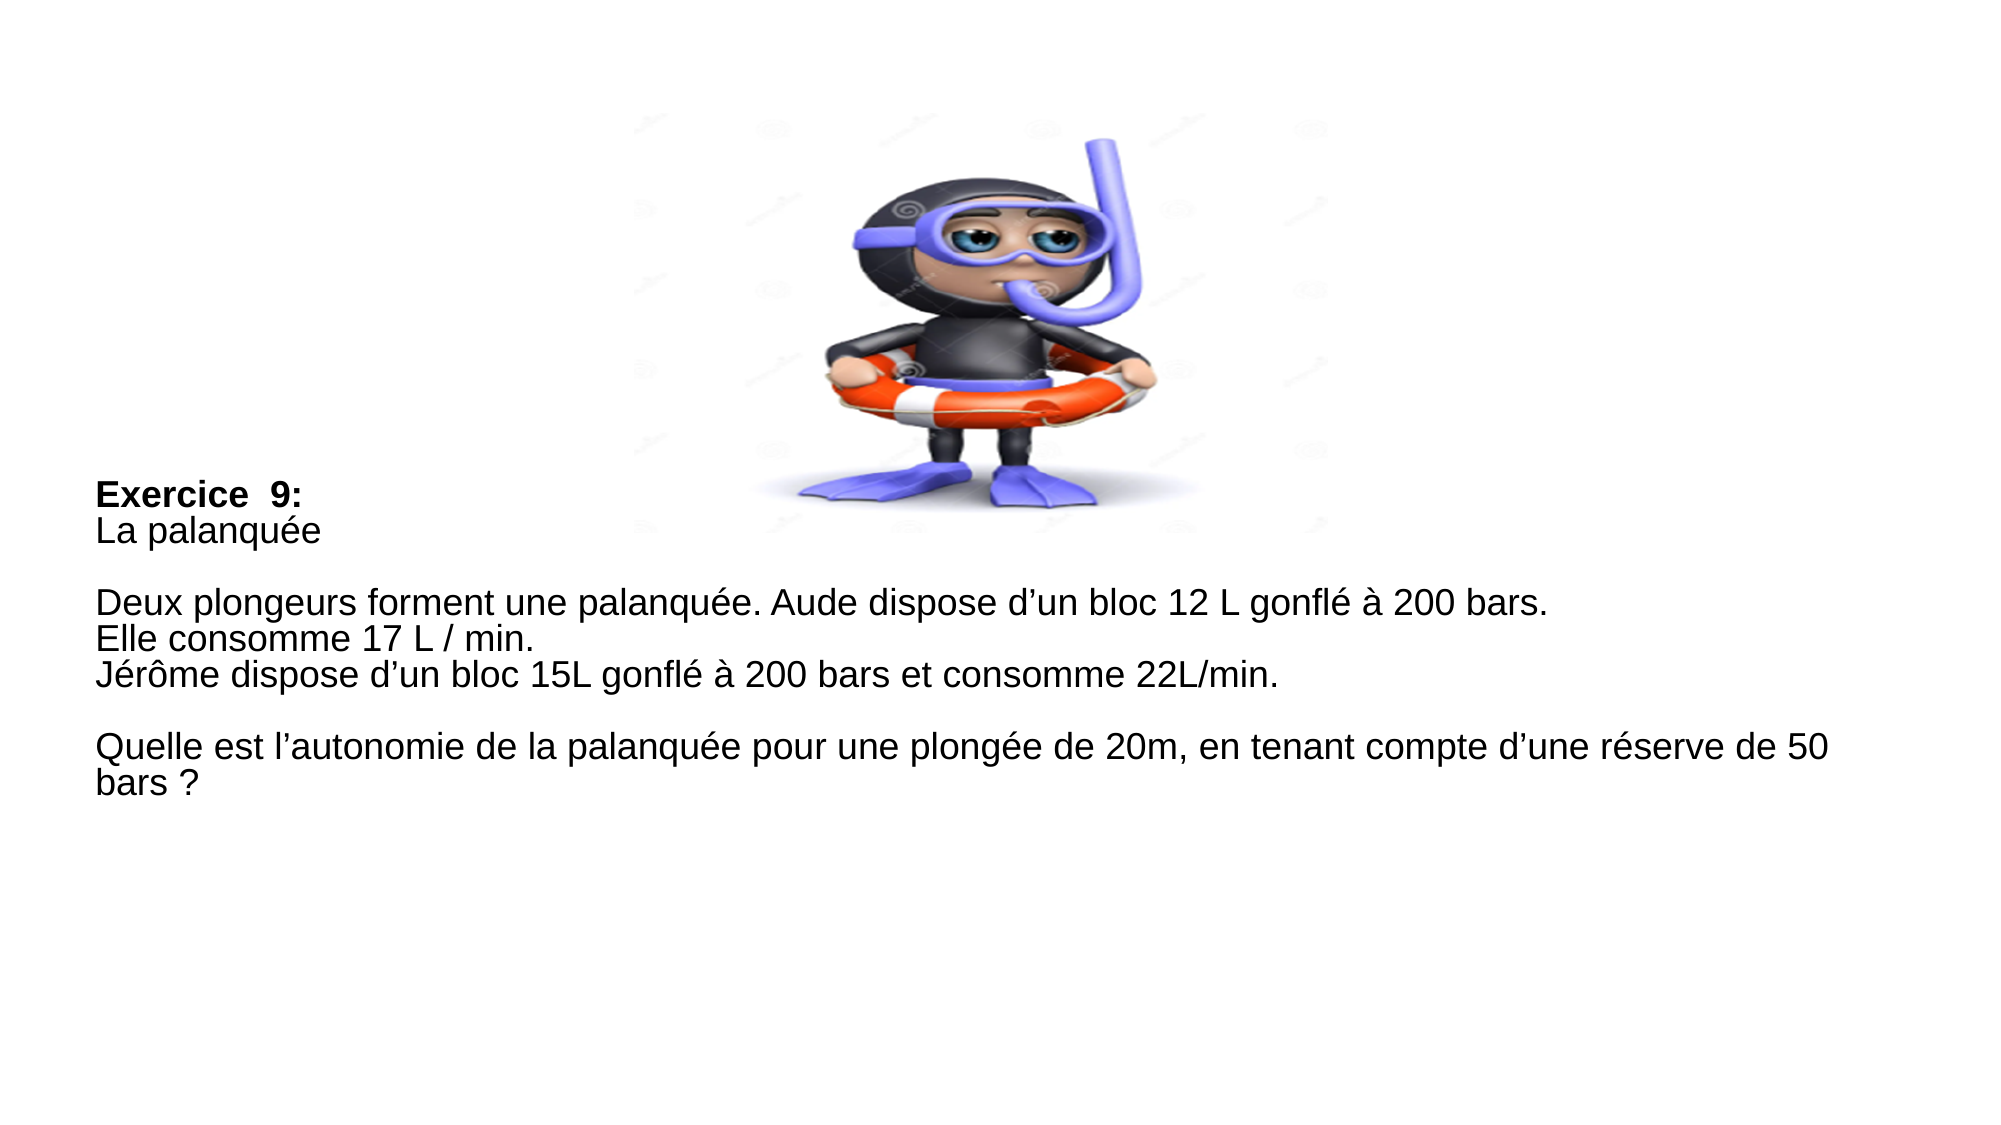

Exercice 9:
La palanquée
Deux plongeurs forment une palanquée. Aude dispose d’un bloc 12 L gonflé à 200 bars.
Elle consomme 17 L / min.
Jérôme dispose d’un bloc 15L gonflé à 200 bars et consomme 22L/min.
Quelle est l’autonomie de la palanquée pour une plongée de 20m, en tenant compte d’une réserve de 50 bars ?